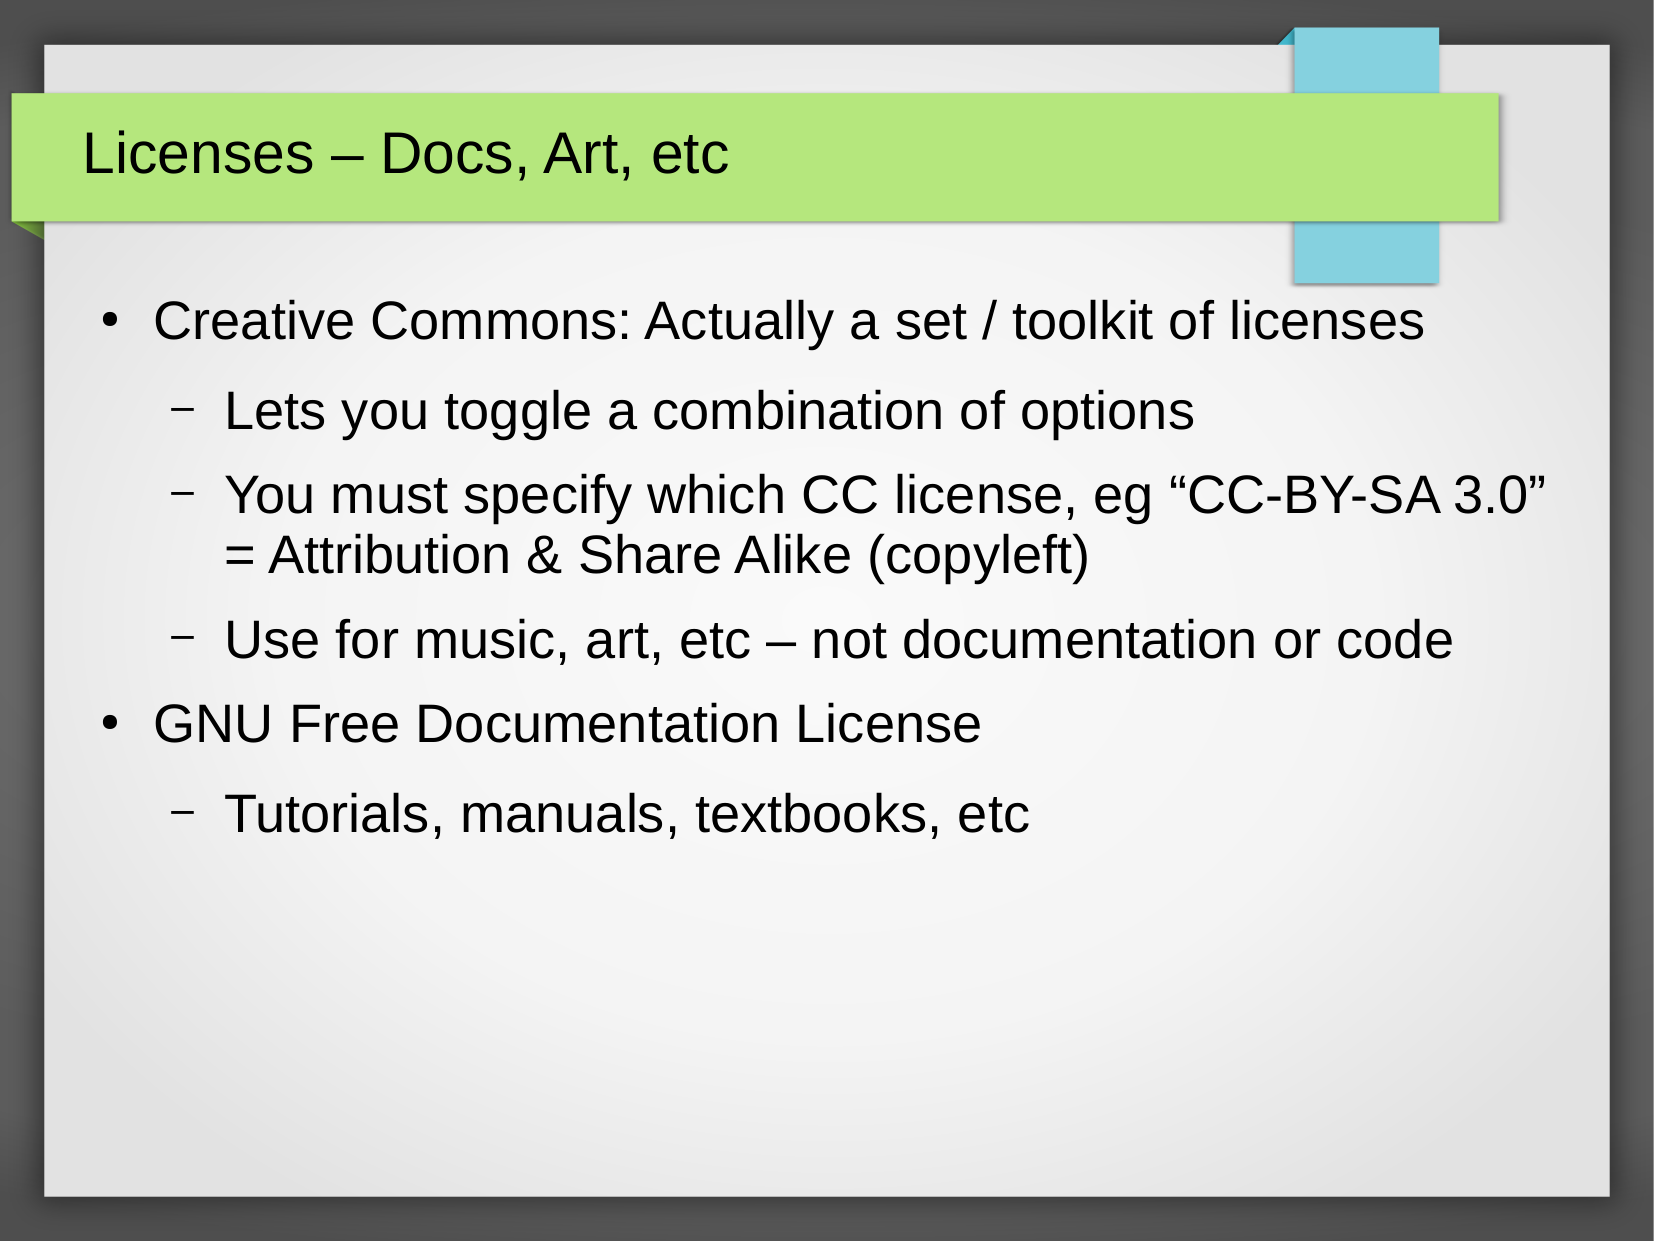

# Licenses – Docs, Art, etc
Creative Commons: Actually a set / toolkit of licenses
Lets you toggle a combination of options
You must specify which CC license, eg “CC-BY-SA 3.0” = Attribution & Share Alike (copyleft)
Use for music, art, etc – not documentation or code
GNU Free Documentation License
Tutorials, manuals, textbooks, etc